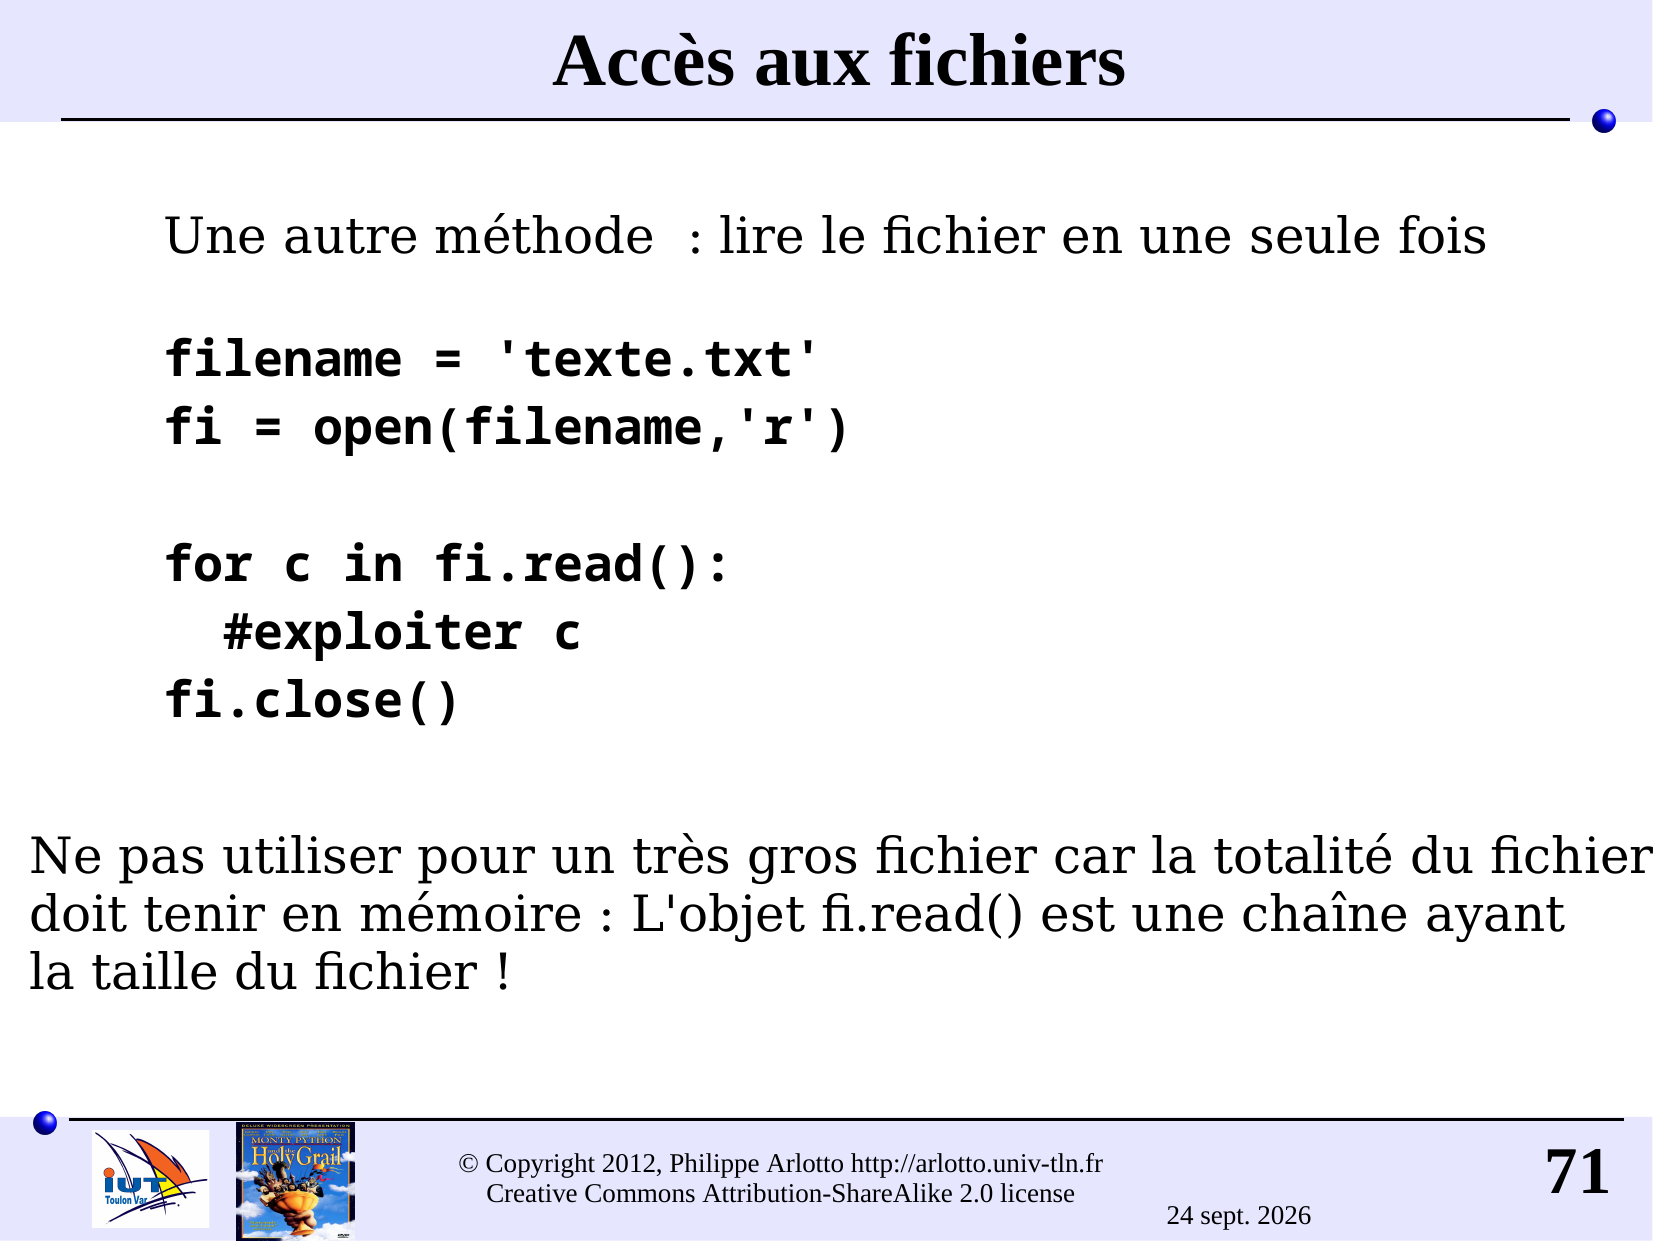

# Accès aux fichiers
Une autre méthode : lire le fichier en une seule fois
filename = 'texte.txt'
fi = open(filename,'r')
for c in fi.read():
 #exploiter c
fi.close()
Ne pas utiliser pour un très gros fichier car la totalité du fichier
doit tenir en mémoire : L'objet fi.read() est une chaîne ayant
la taille du fichier !